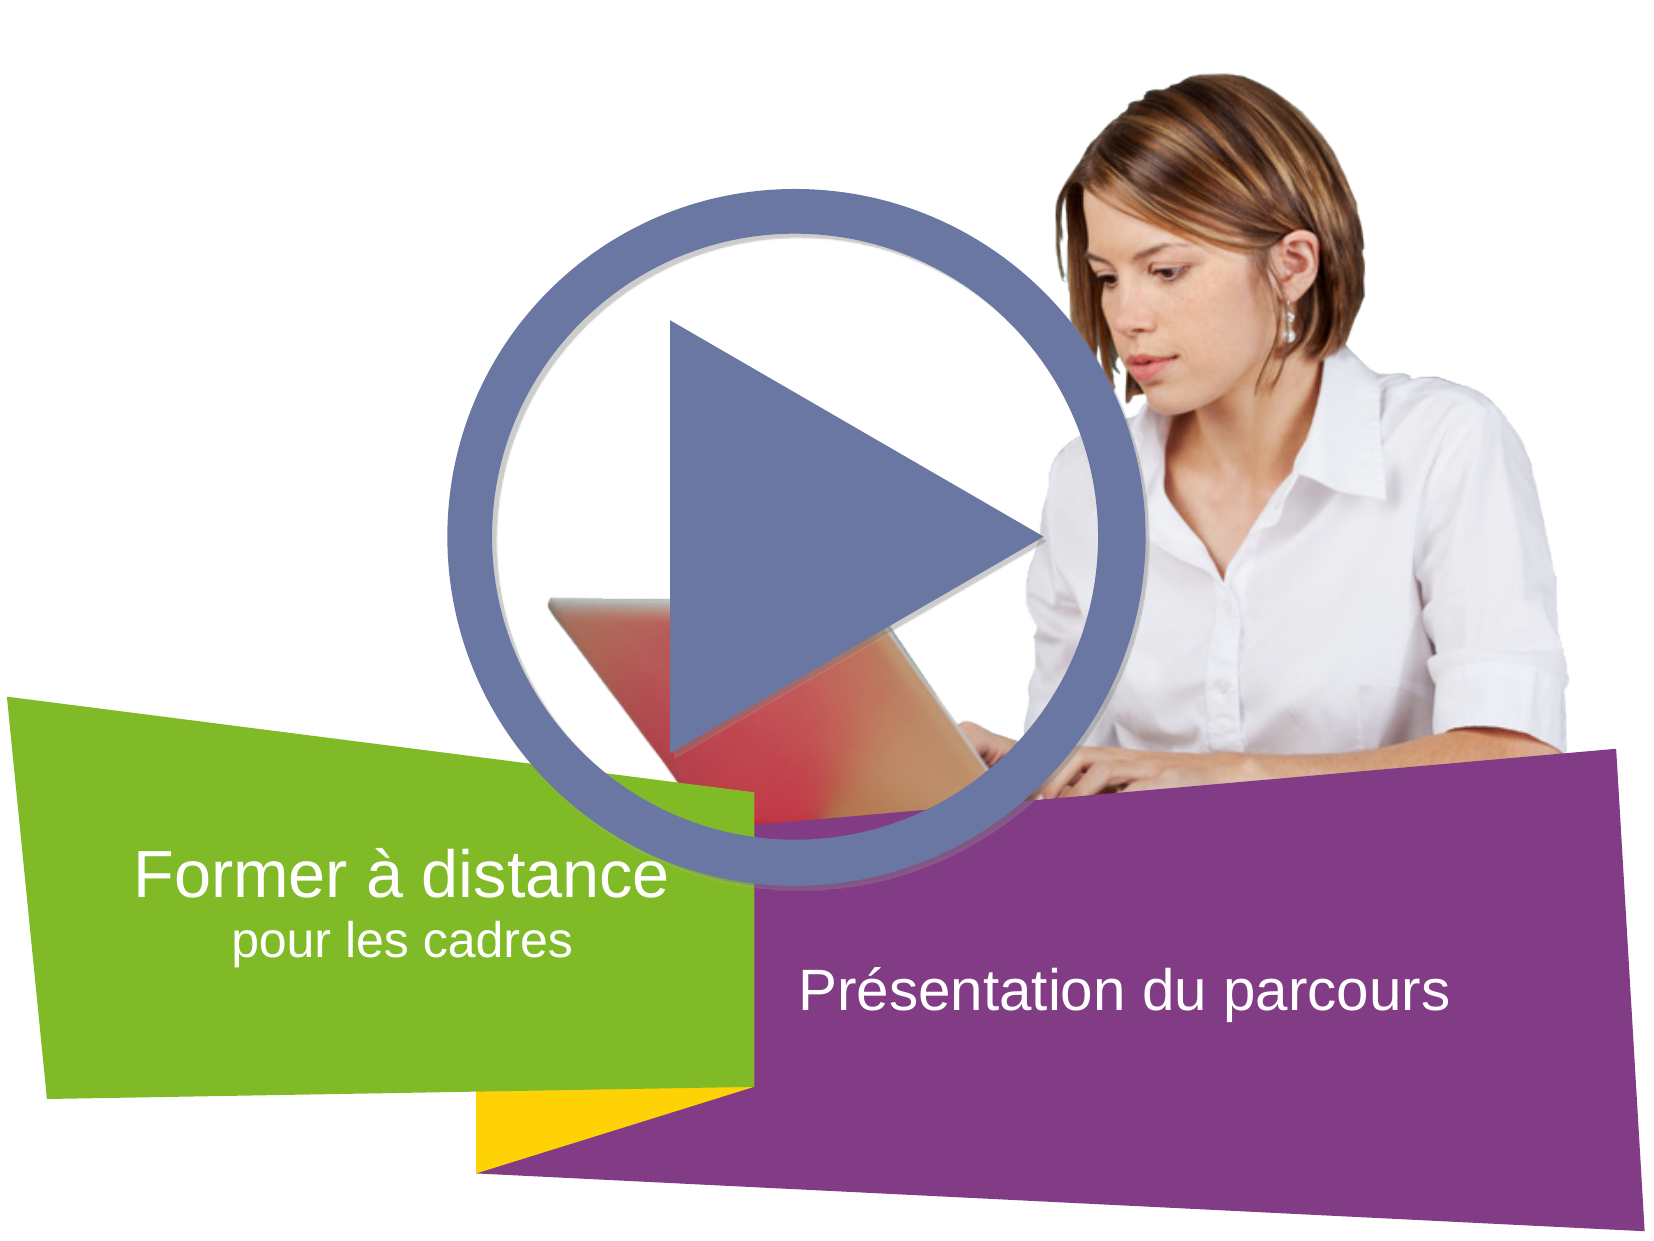

Former à distance
pour les cadres
Présentation du parcours